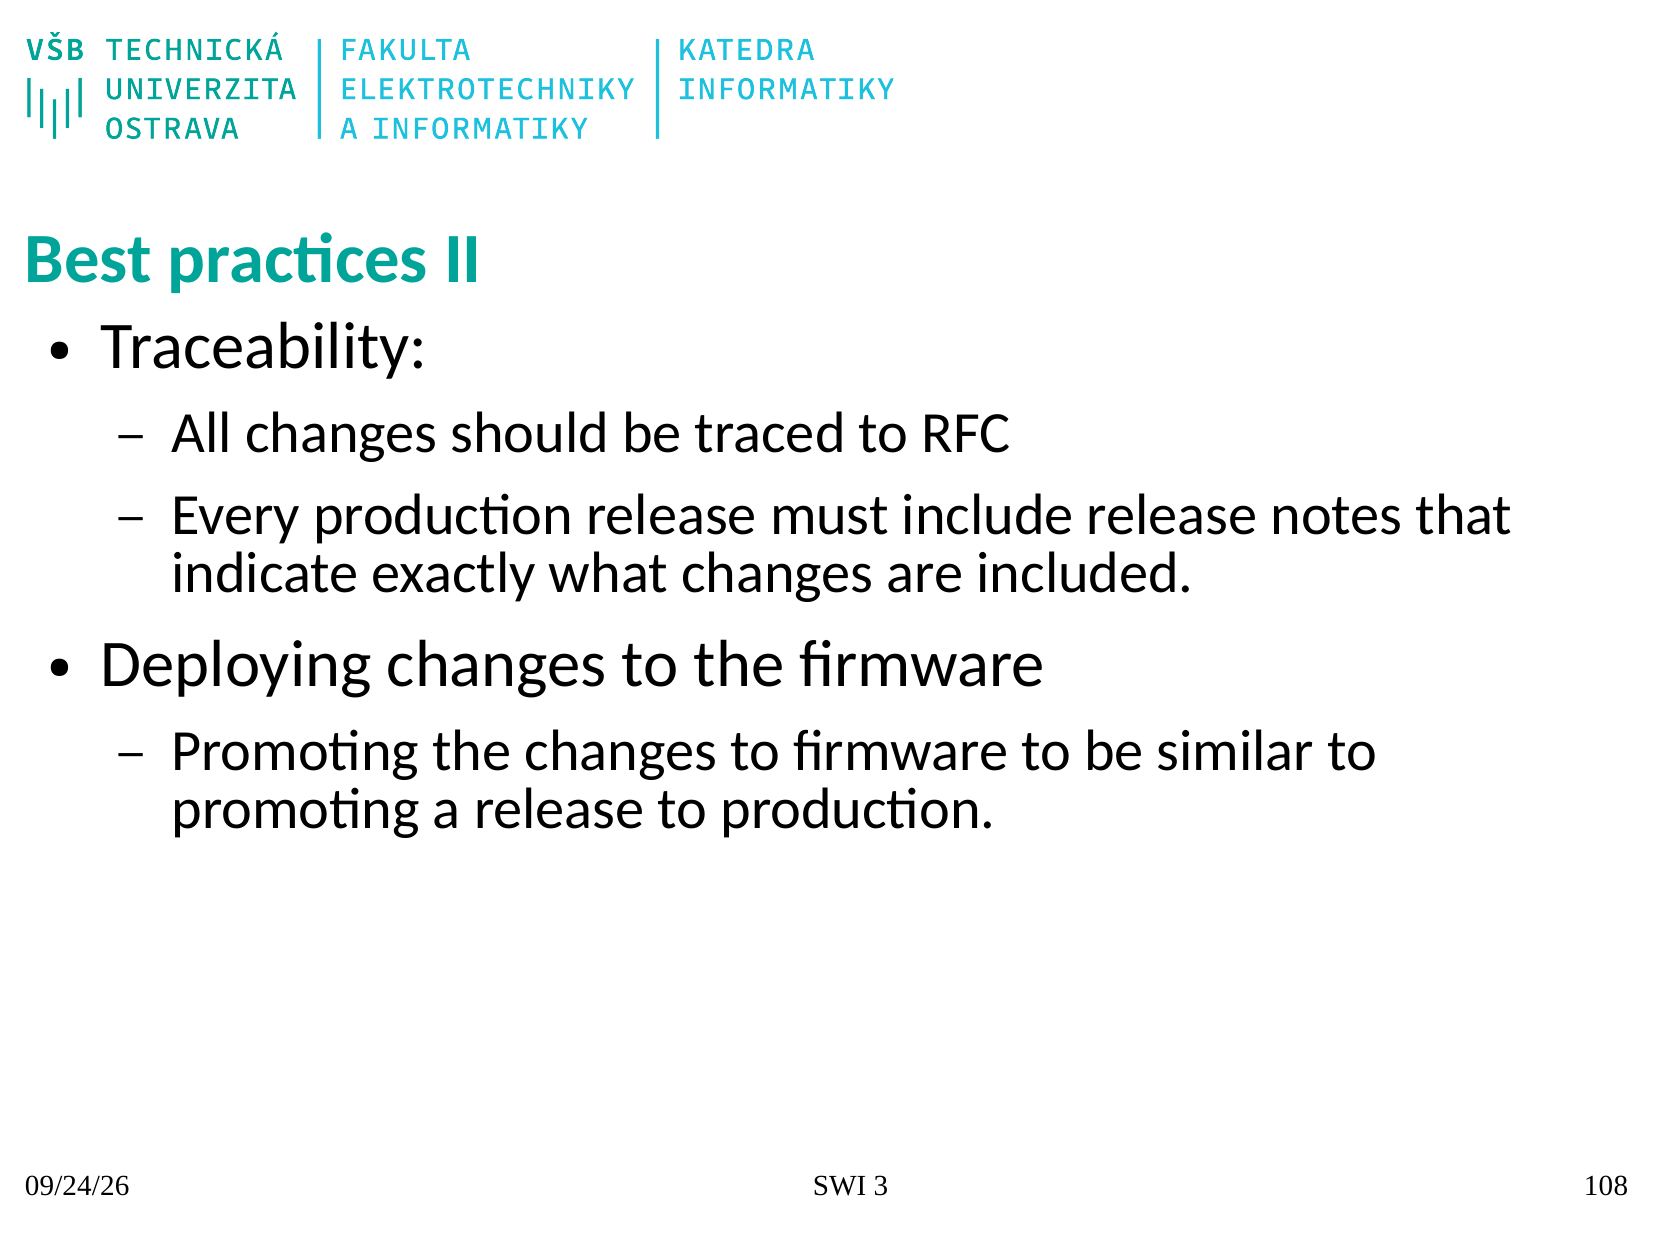

# Best practices II
Traceability:
All changes should be traced to RFC
Every production release must include release notes that indicate exactly what changes are included.
Deploying changes to the firmware
Promoting the changes to firmware to be similar to promoting a release to production.
SWI 3
108